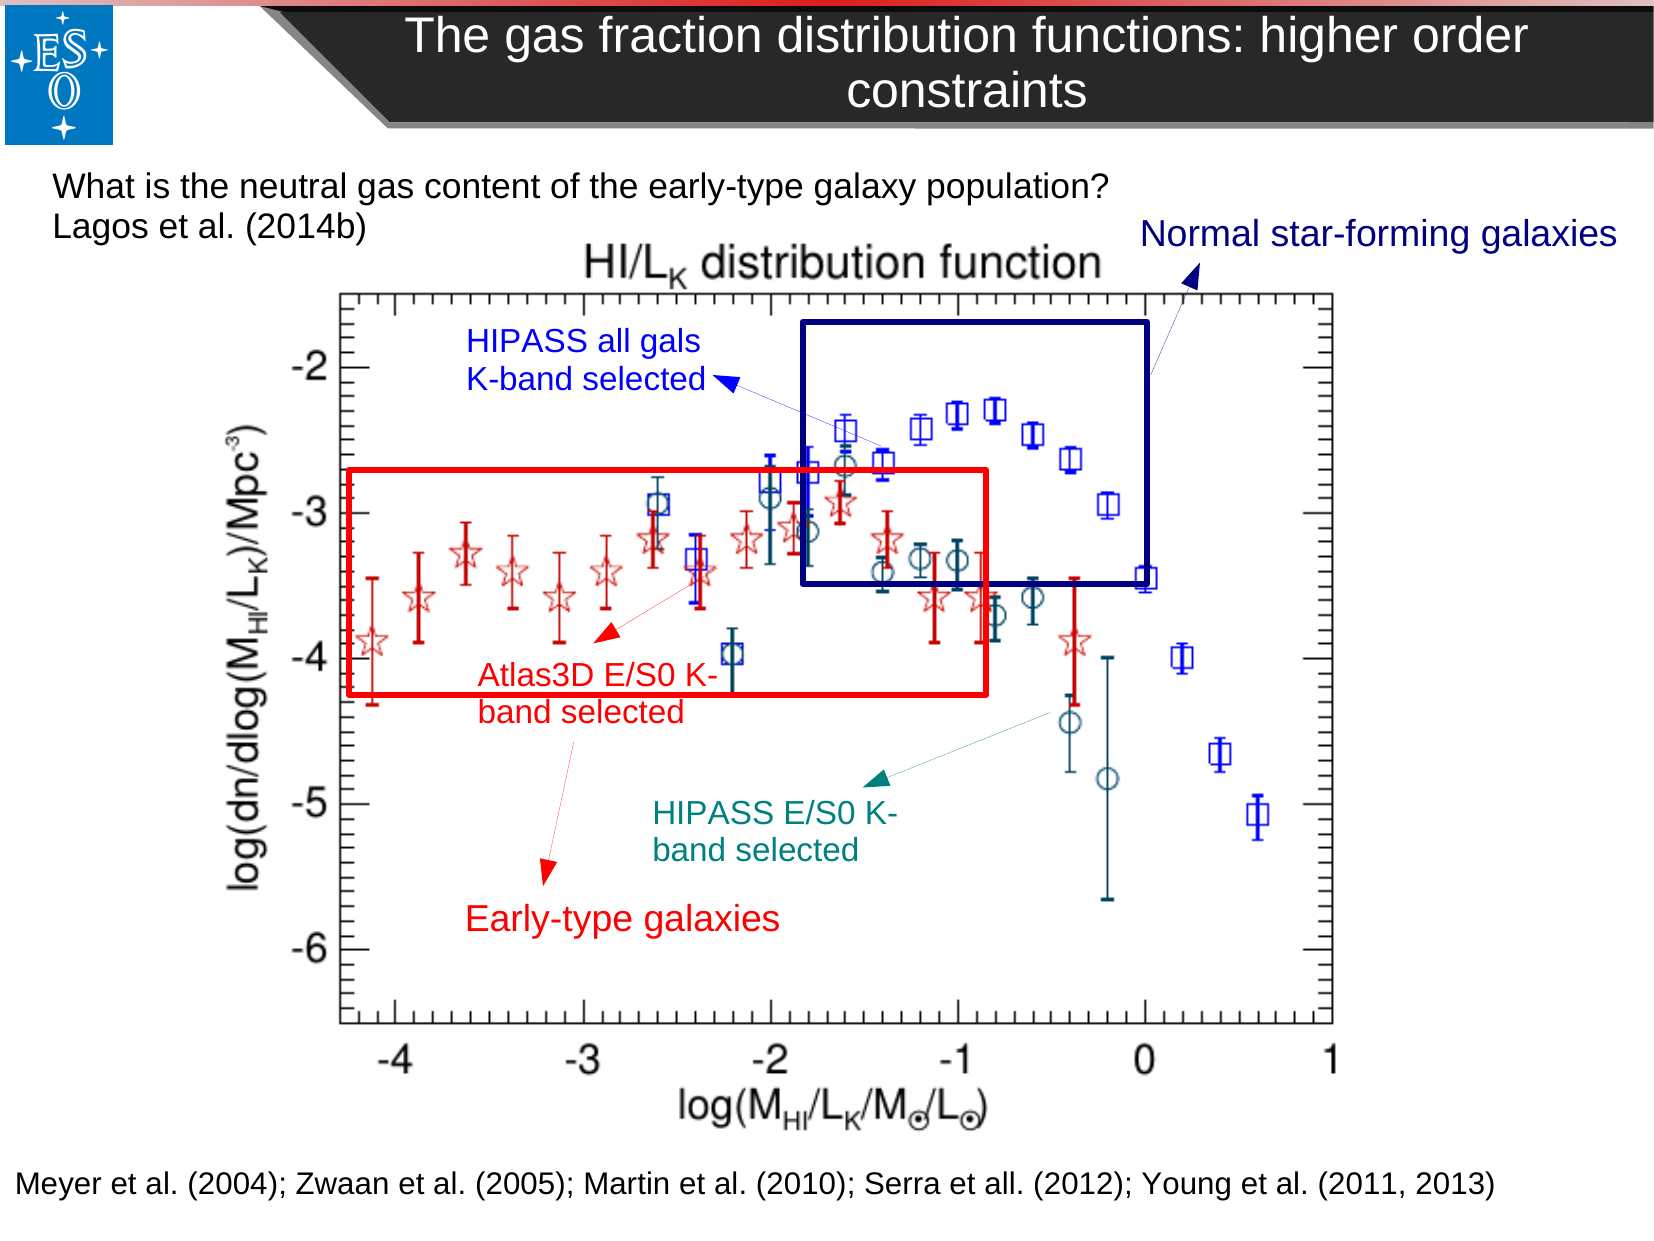

# The gas fraction distribution functions: higher order constraints
What is the neutral gas content of the early-type galaxy population?
Lagos et al. (2014b)
Normal star-forming galaxies
HIPASS all gals K-band selected
Atlas3D E/S0 K-band selected
HIPASS E/S0 K-band selected
Early-type galaxies
Meyer et al. (2004); Zwaan et al. (2005); Martin et al. (2010); Serra et all. (2012); Young et al. (2011, 2013)